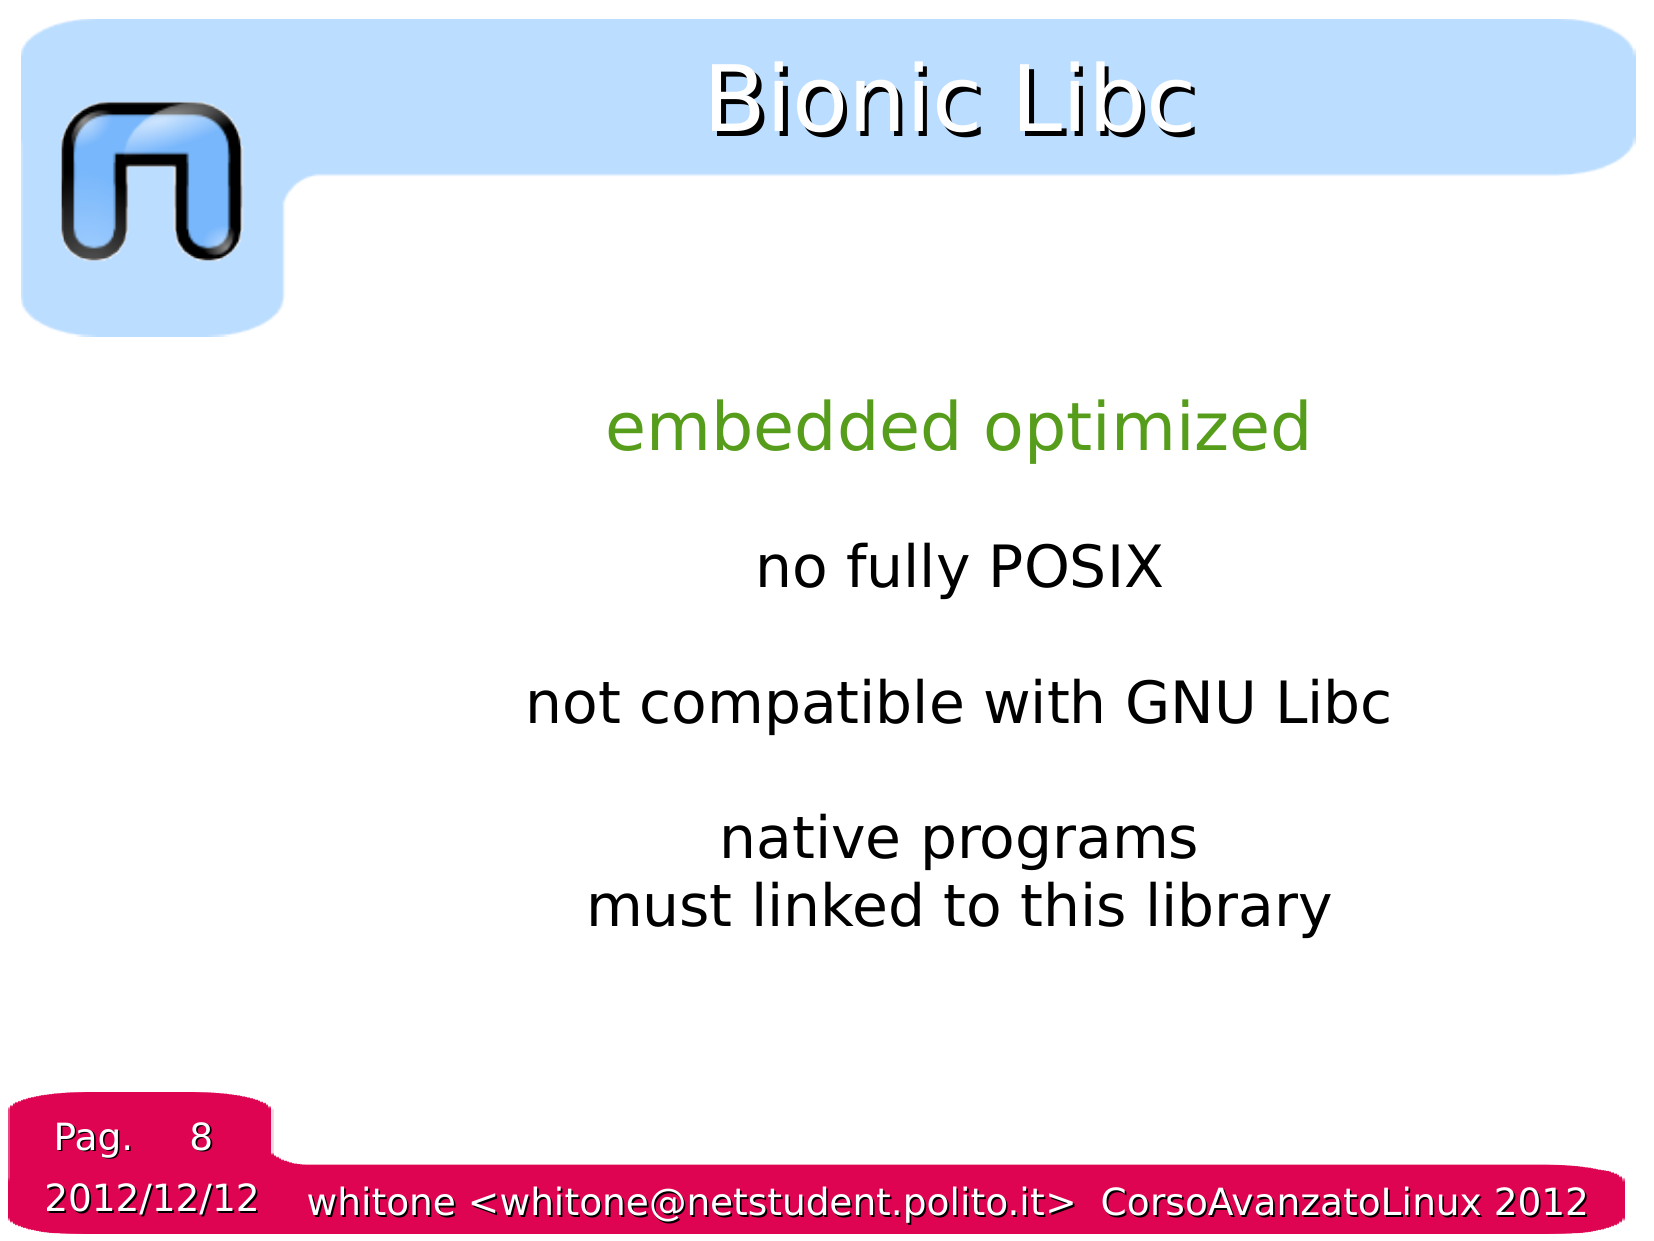

# Bionic Libc
embedded optimized
no fully POSIX
not compatible with GNU Libc
native programs
must linked to this library
 Pag.
2012/12/12
whitone <whitone@netstudent.polito.it> CorsoAvanzatoLinux 2012